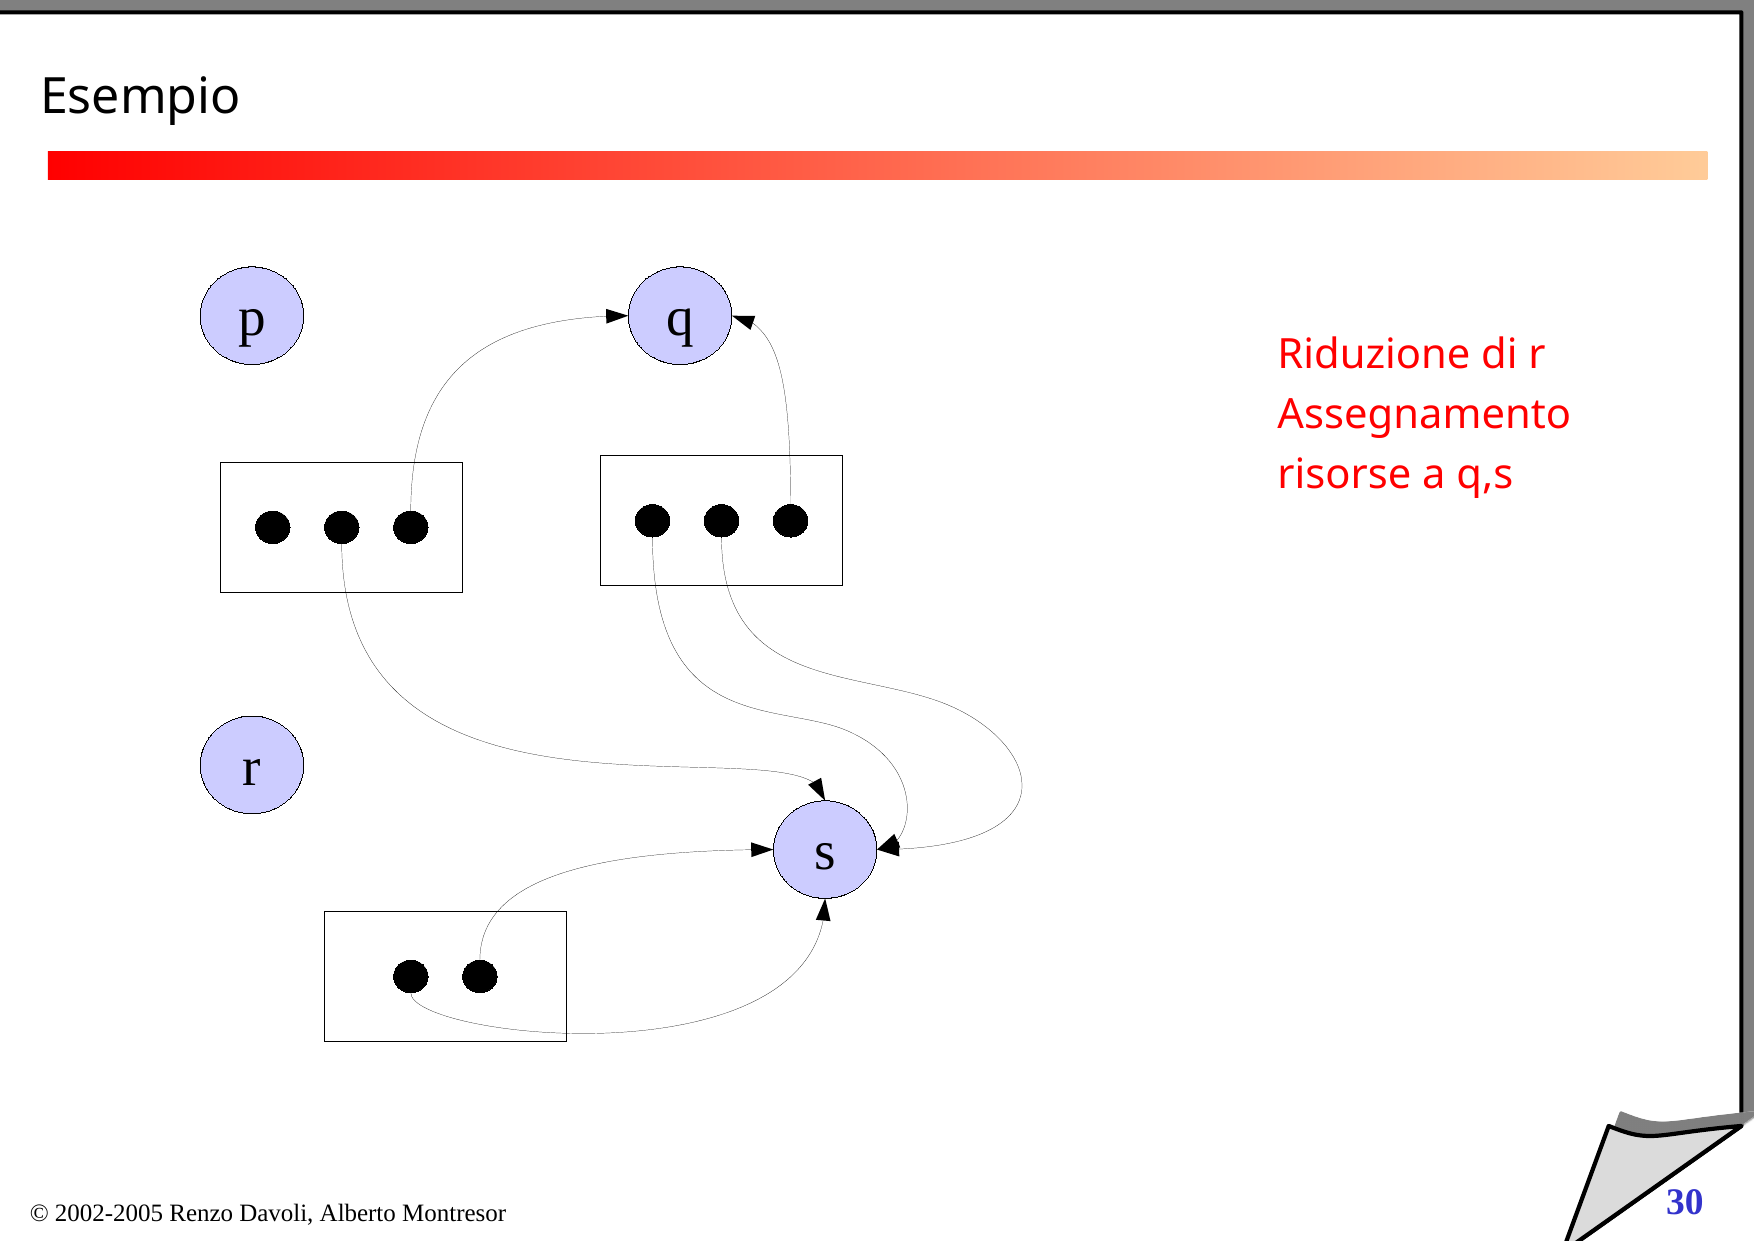

# Esempio
p
q
Riduzione di r
Assegnamento
risorse a q,s
r
s